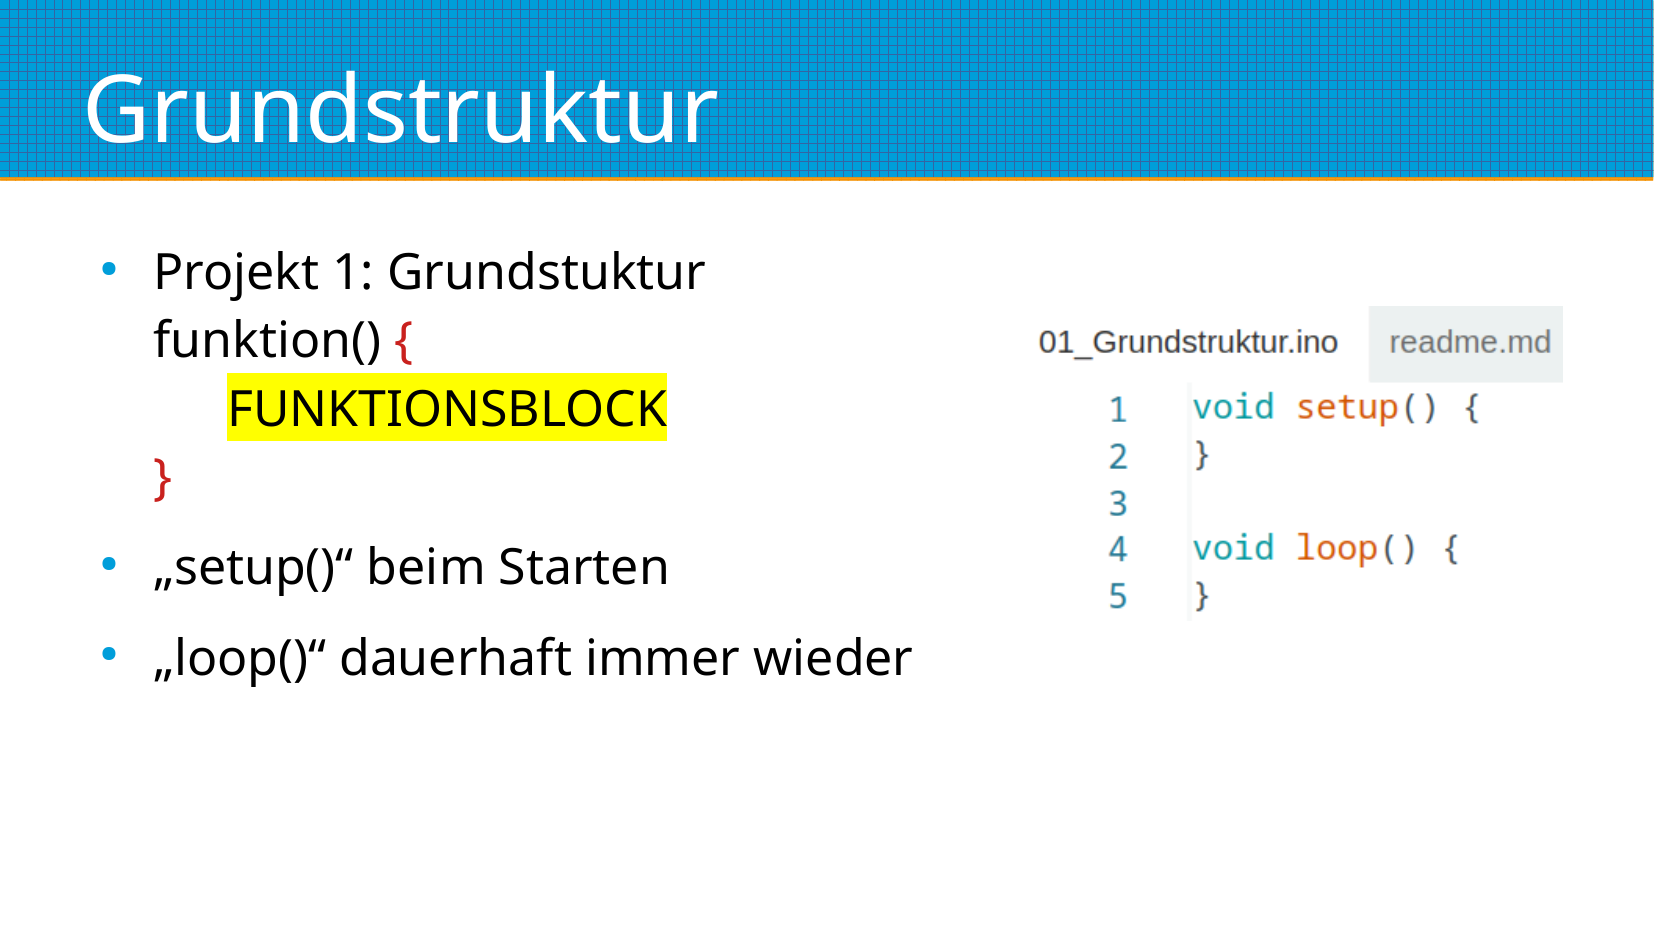

# Grundstruktur
Projekt 1: Grundstuktur
funktion() {
	FUNKTIONSBLOCK
}
„setup()“ beim Starten
„loop()“ dauerhaft immer wieder